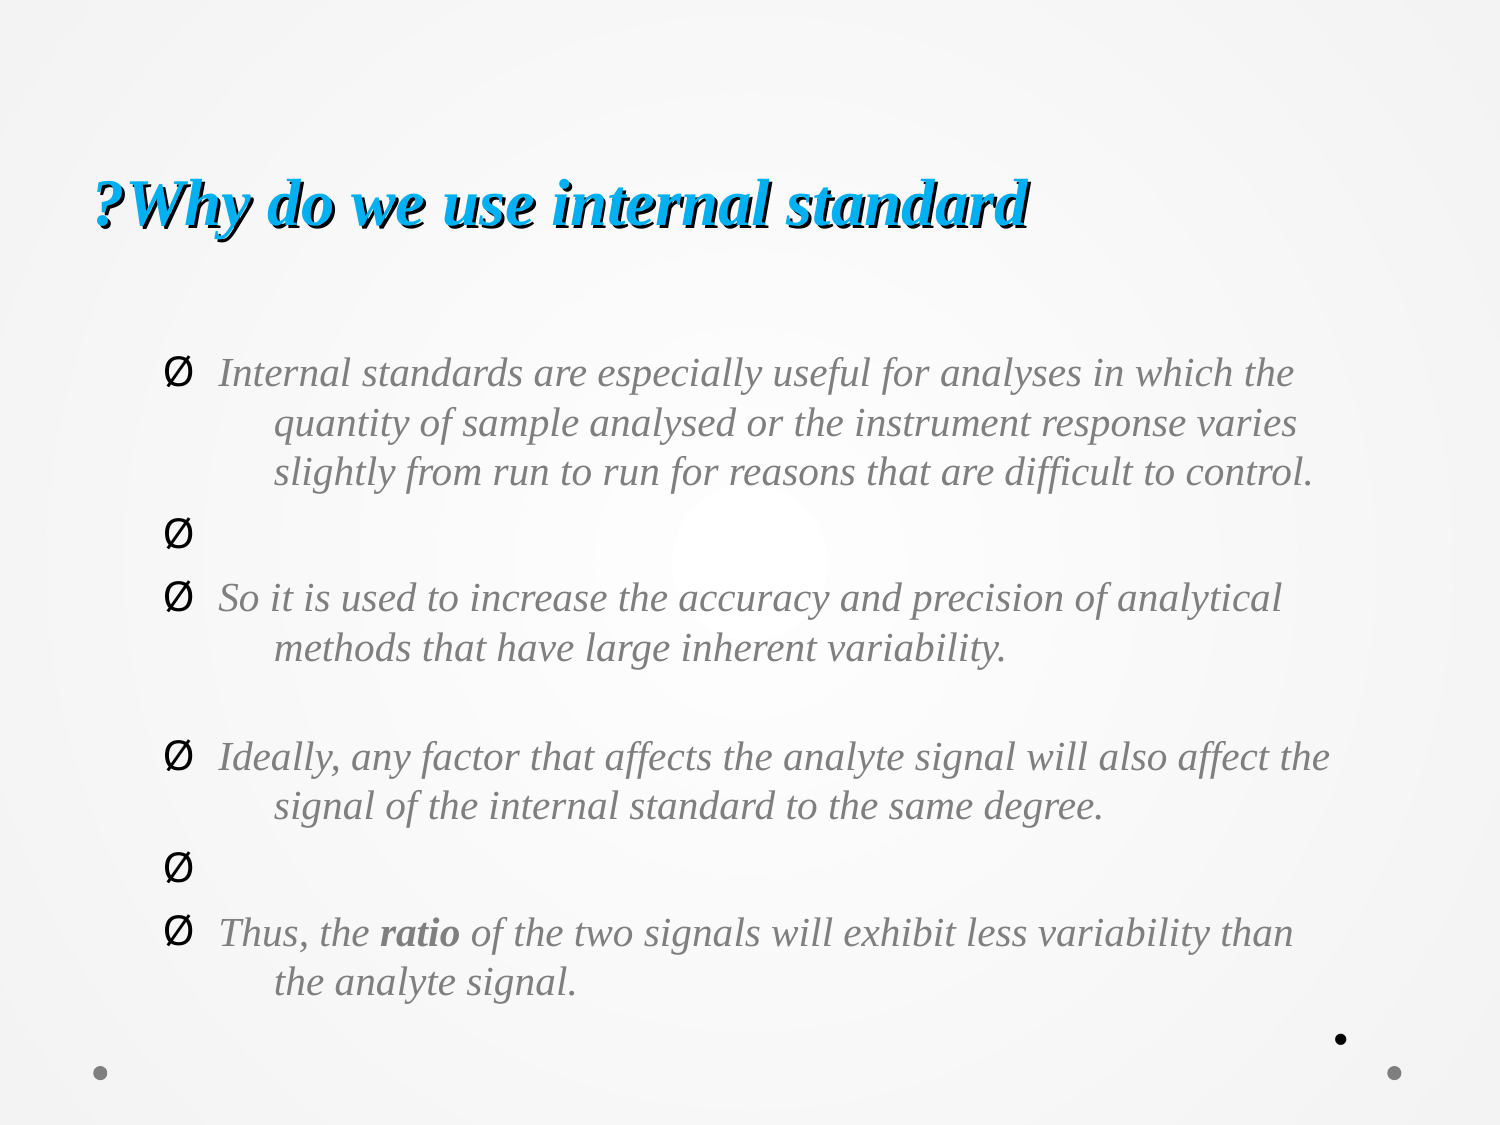

# Why do we use internal standard?
Internal standards are especially useful for analyses in which the quantity of sample analysed or the instrument response varies slightly from run to run for reasons that are difficult to control.
So it is used to increase the accuracy and precision of analytical methods that have large inherent variability.
Ideally, any factor that affects the analyte signal will also affect the signal of the internal standard to the same degree.
Thus, the ratio of the two signals will exhibit less variability than the analyte signal.